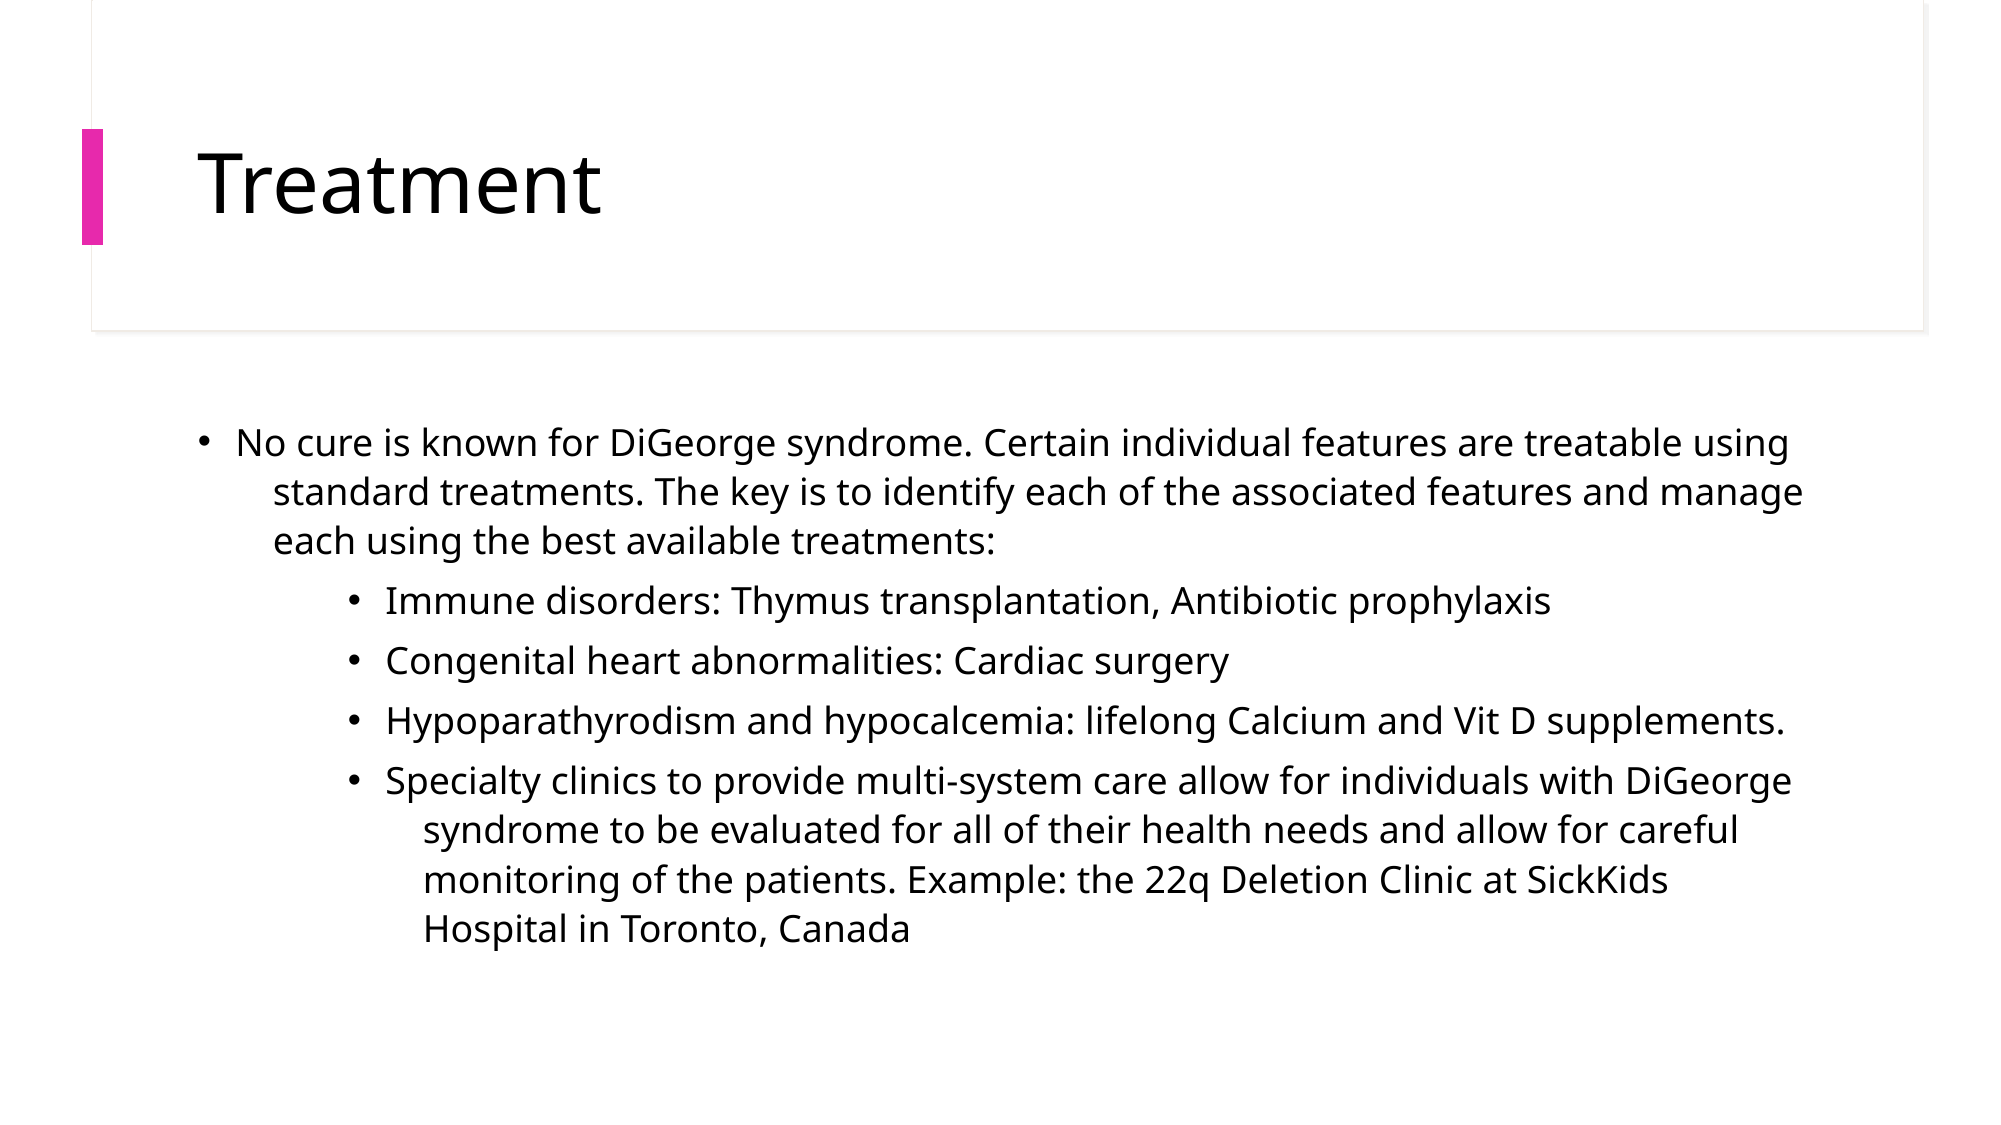

# Treatment
No cure is known for DiGeorge syndrome. Certain individual features are treatable using standard treatments. The key is to identify each of the associated features and manage each using the best available treatments:
Immune disorders: Thymus transplantation, Antibiotic prophylaxis
Congenital heart abnormalities: Cardiac surgery
Hypoparathyrodism and hypocalcemia: lifelong Calcium and Vit D supplements.
Specialty clinics to provide multi-system care allow for individuals with DiGeorge syndrome to be evaluated for all of their health needs and allow for careful monitoring of the patients. Example: the 22q Deletion Clinic at SickKids Hospital in Toronto, Canada